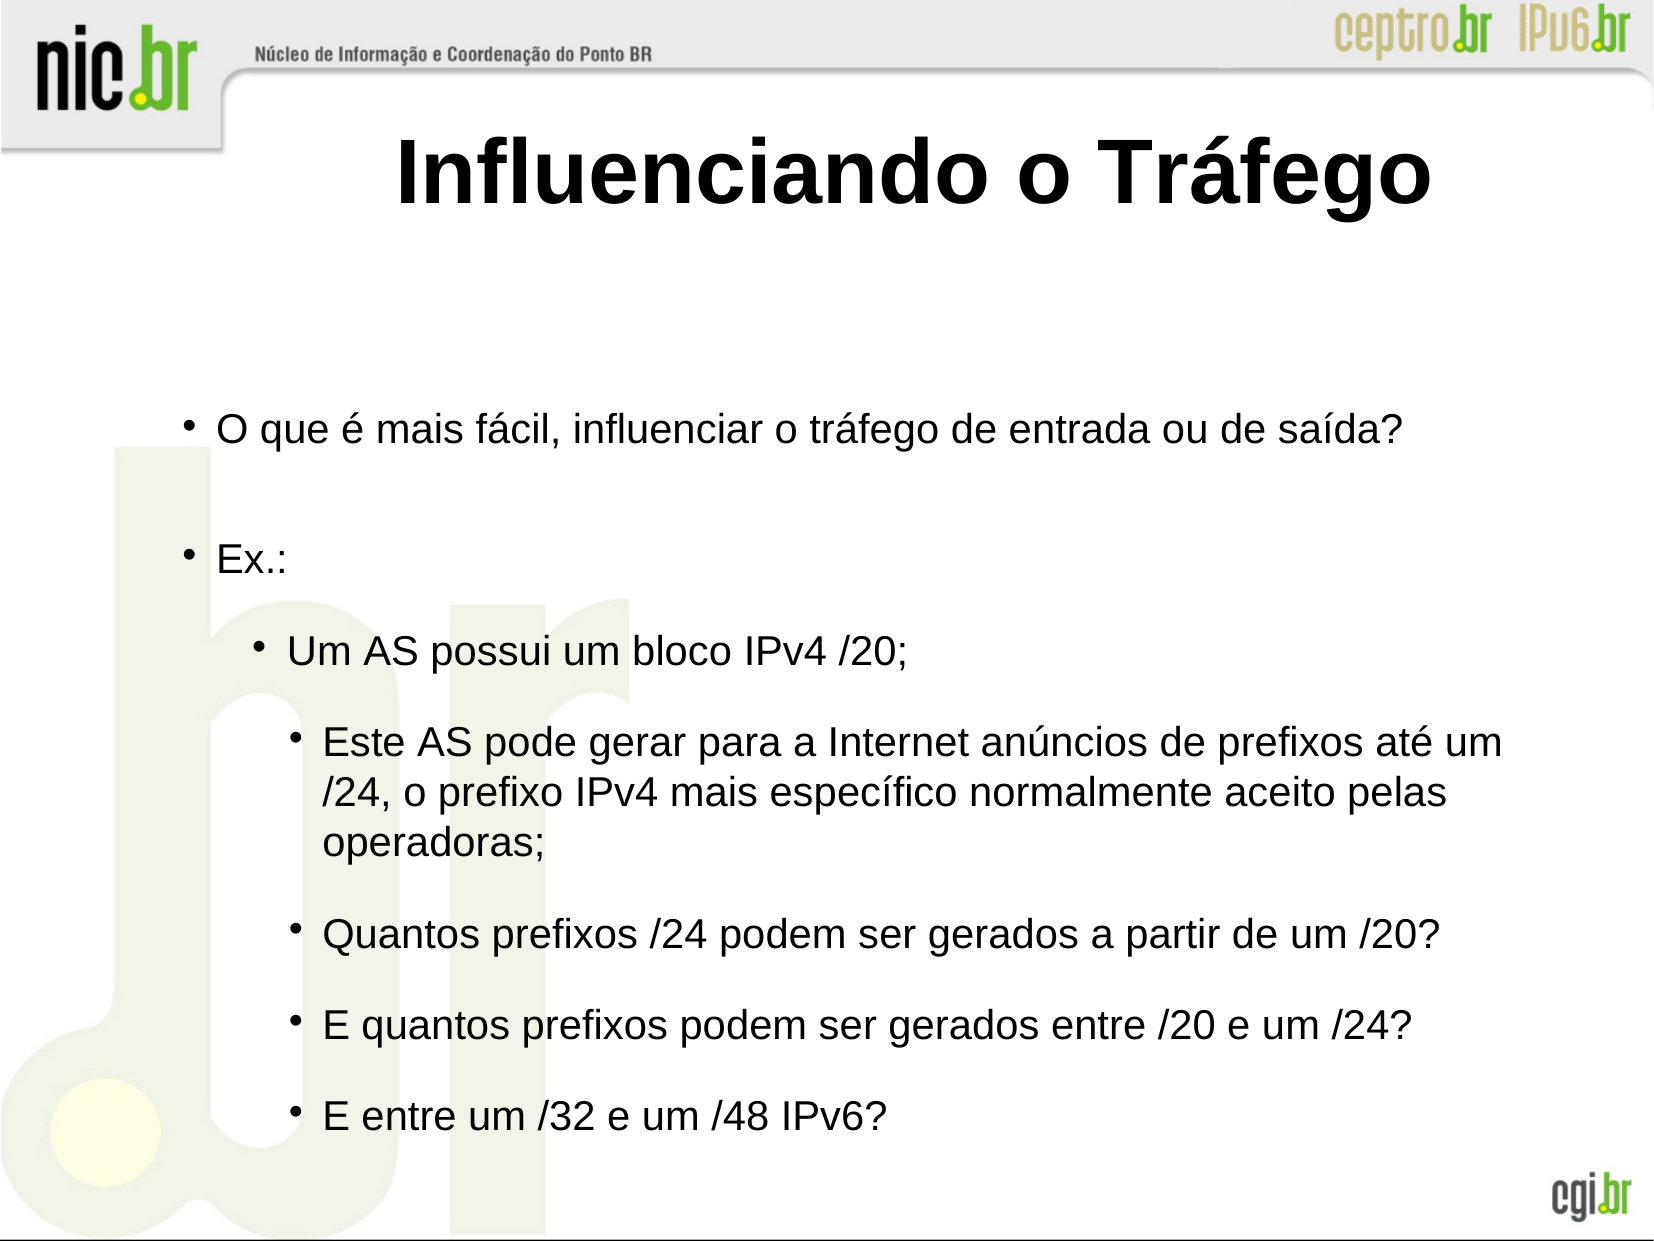

Influenciando o Tráfego
O que é mais fácil, influenciar o tráfego de entrada ou de saída?
Ex.:
Um AS possui um bloco IPv4 /20;
Este AS pode gerar para a Internet anúncios de prefixos até um /24, o prefixo IPv4 mais específico normalmente aceito pelas operadoras;
Quantos prefixos /24 podem ser gerados a partir de um /20?
E quantos prefixos podem ser gerados entre /20 e um /24?
E entre um /32 e um /48 IPv6?